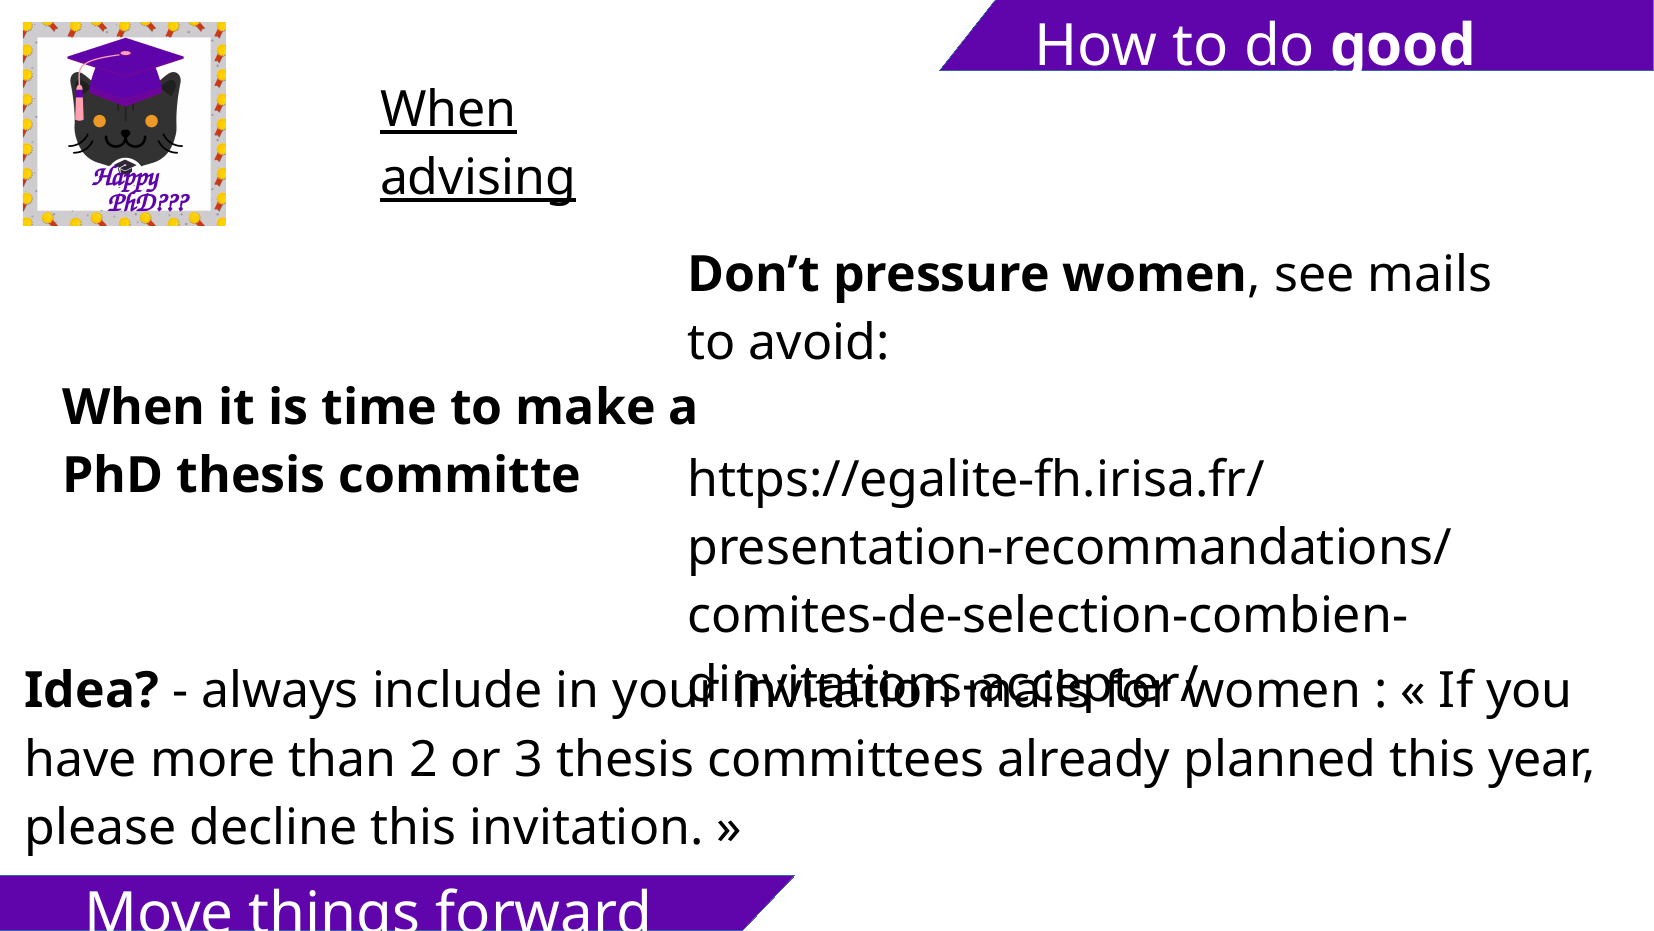

When advising
Don’t pressure women, see mails to avoid:
https://egalite-fh.irisa.fr/presentation-recommandations/comites-de-selection-combien-dinvitations-accepter/
When it is time to make a
PhD thesis committe
Idea? - always include in your invitation mails for women : « If you have more than 2 or 3 thesis committees already planned this year, please decline this invitation. »
Move things forward